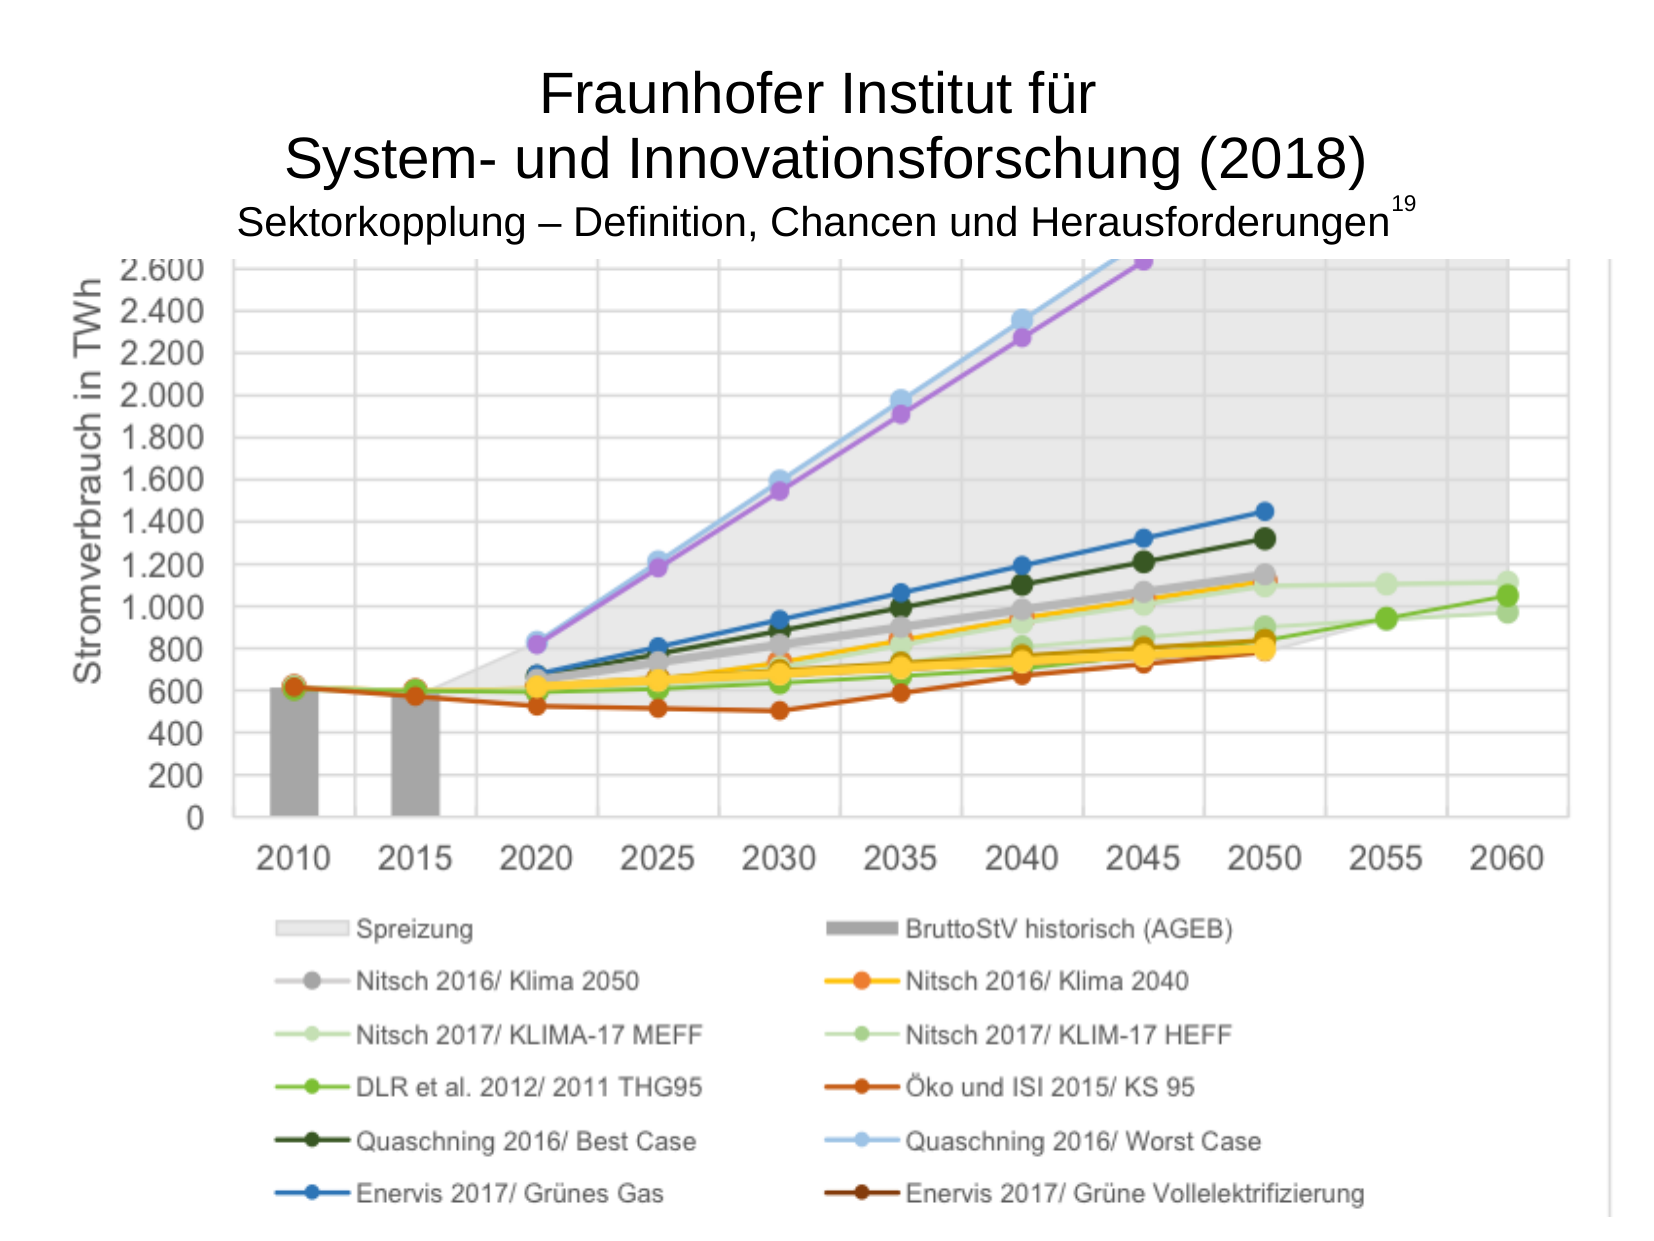

# Fraunhofer Institut für System- und Innovationsforschung (2018) Sektorkopplung – Definition, Chancen und Herausforderungen19